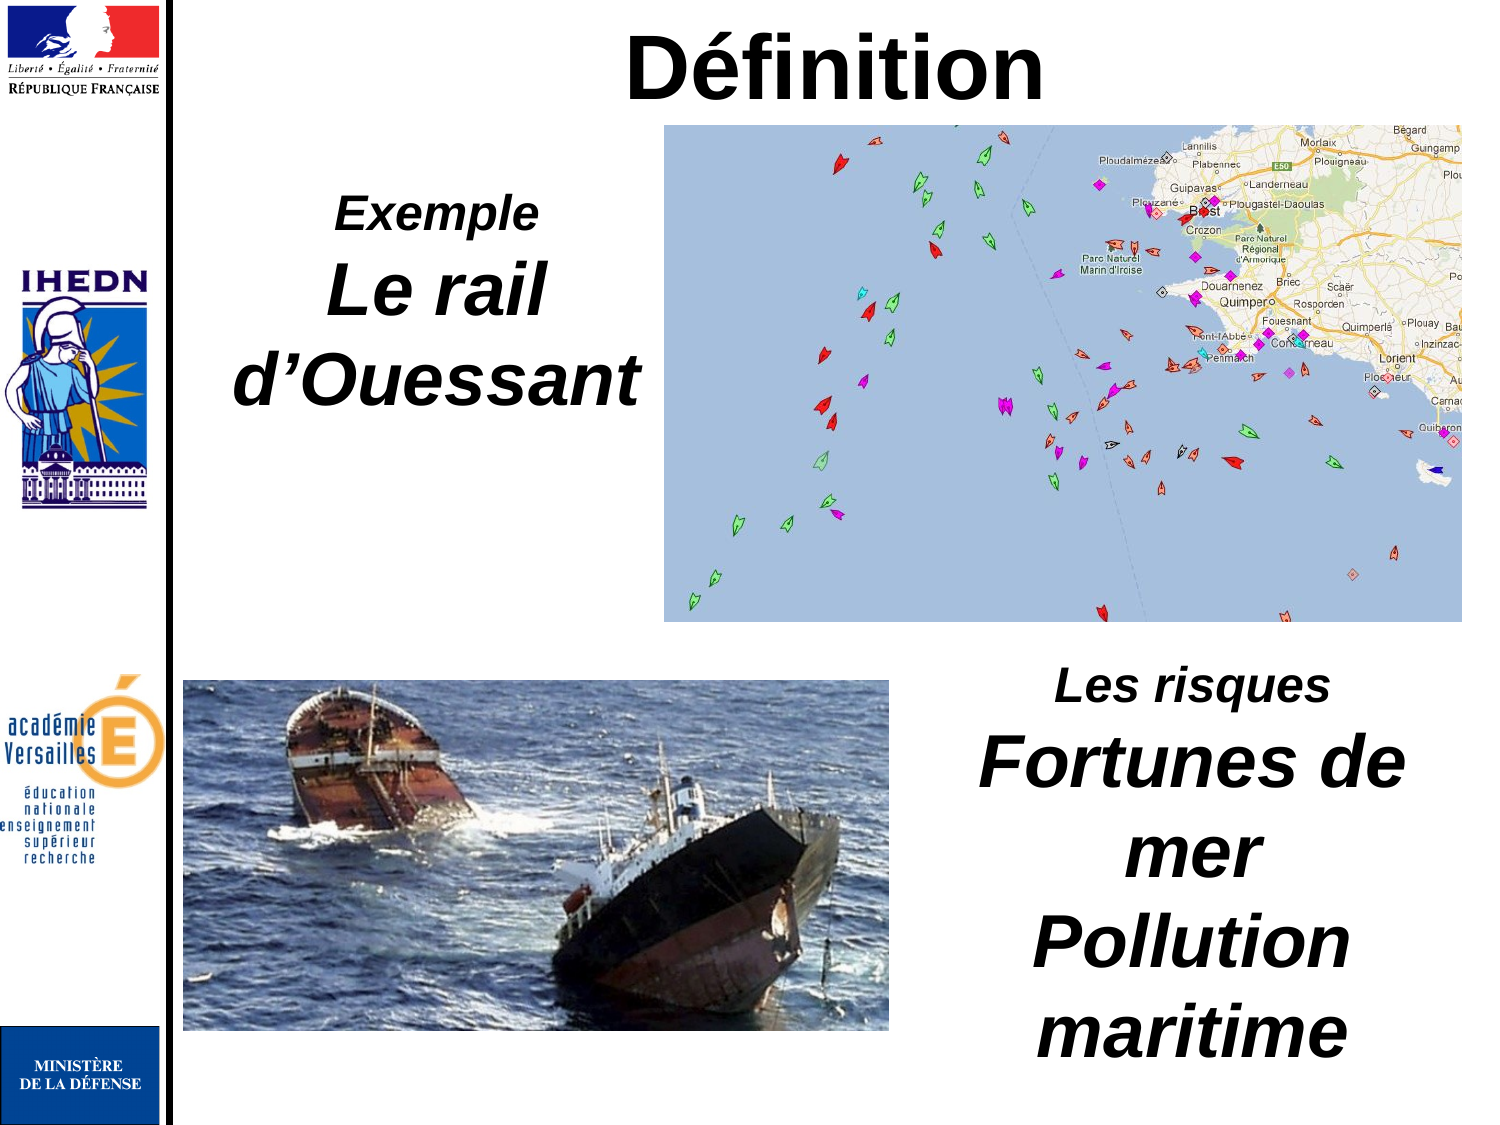

Définition
Exemple
Le rail d’Ouessant
Les risques
Fortunes de mer
Pollution maritime